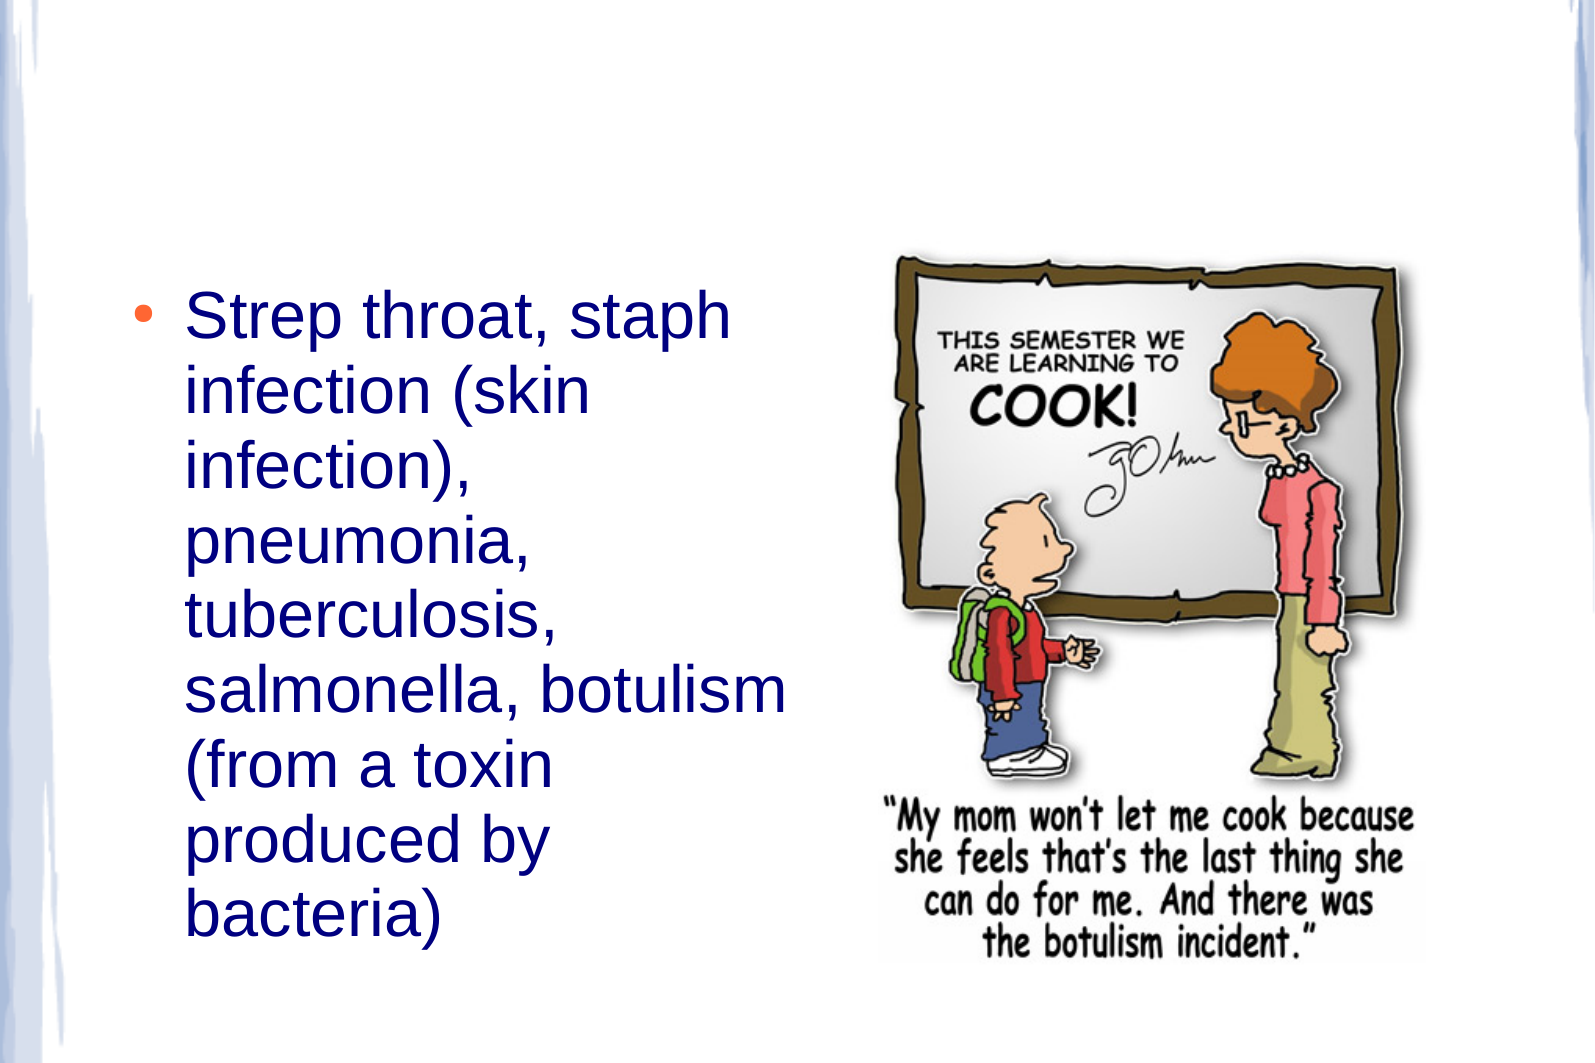

#
Strep throat, staph infection (skin infection), pneumonia, tuberculosis, salmonella, botulism (from a toxin produced by bacteria)